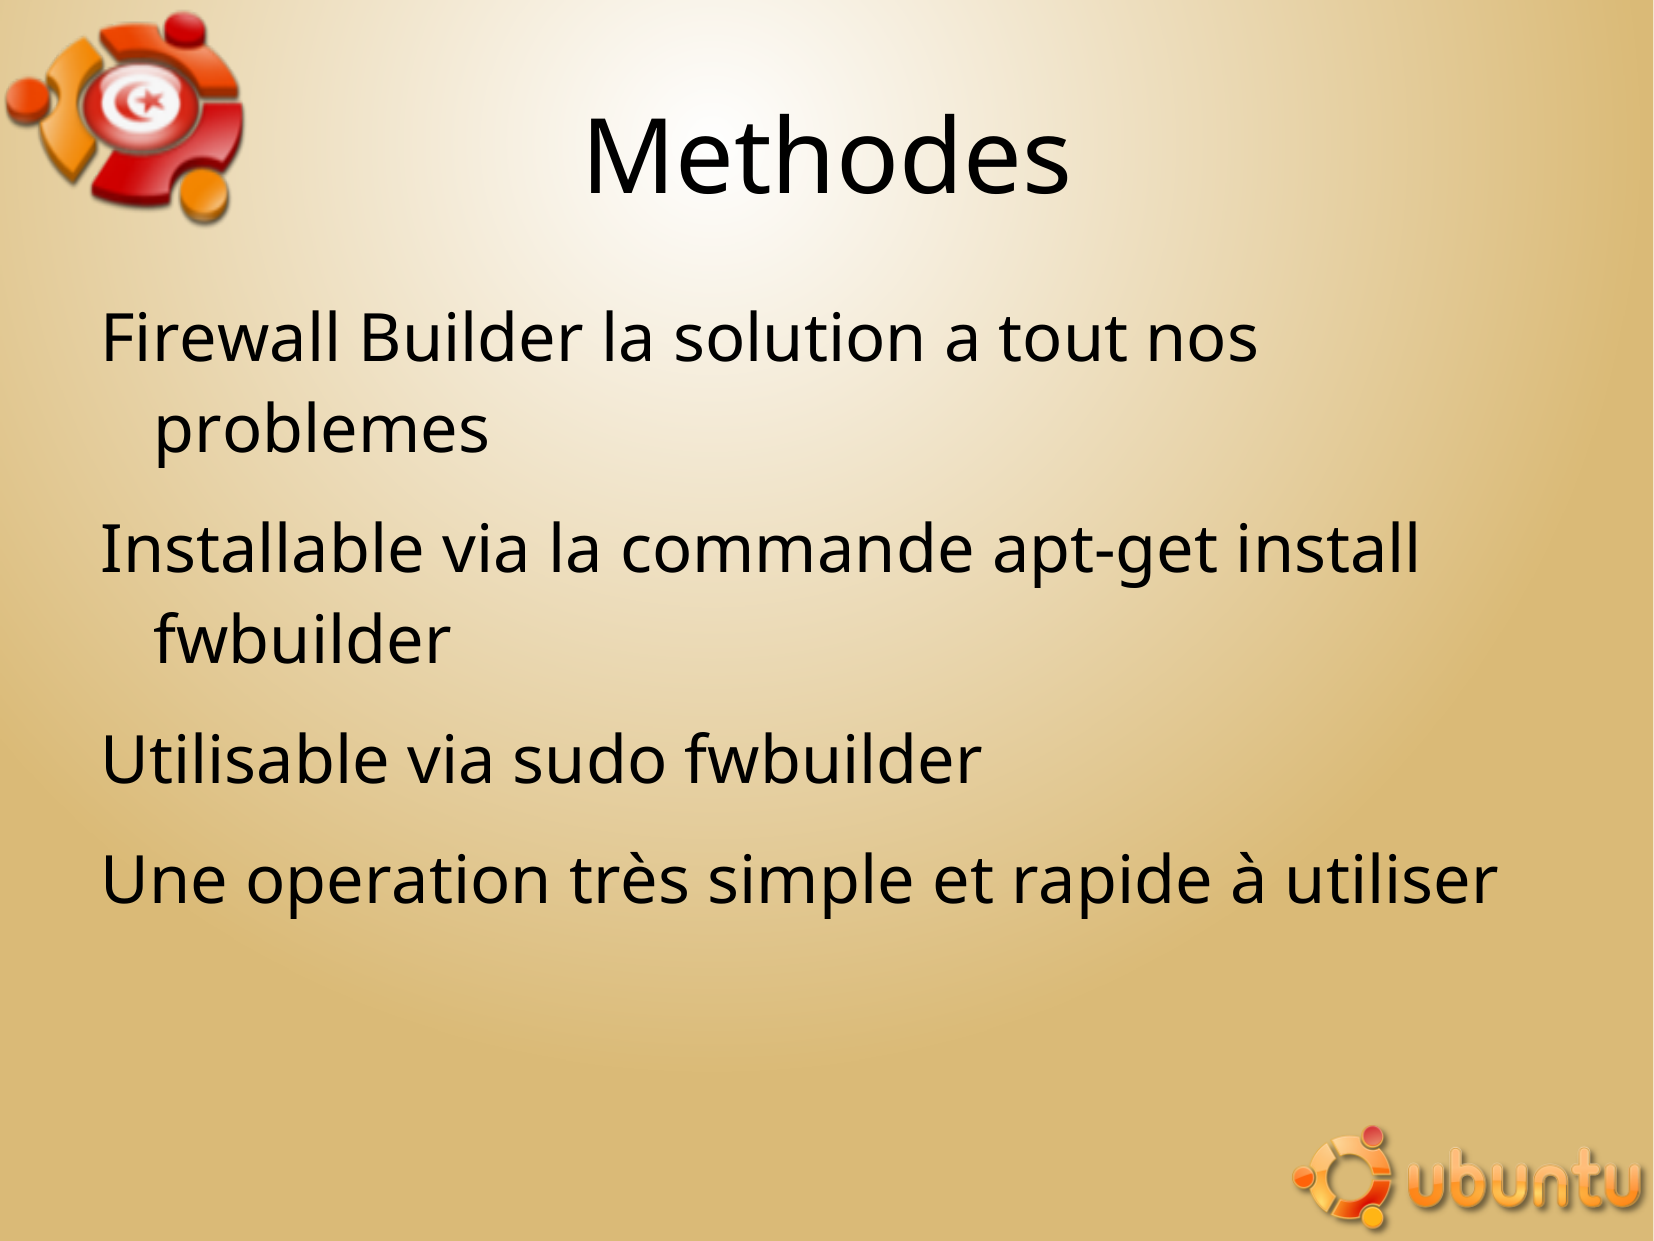

# Methodes
Firewall Builder la solution a tout nos problemes
Installable via la commande apt-get install fwbuilder
Utilisable via sudo fwbuilder
Une operation très simple et rapide à utiliser